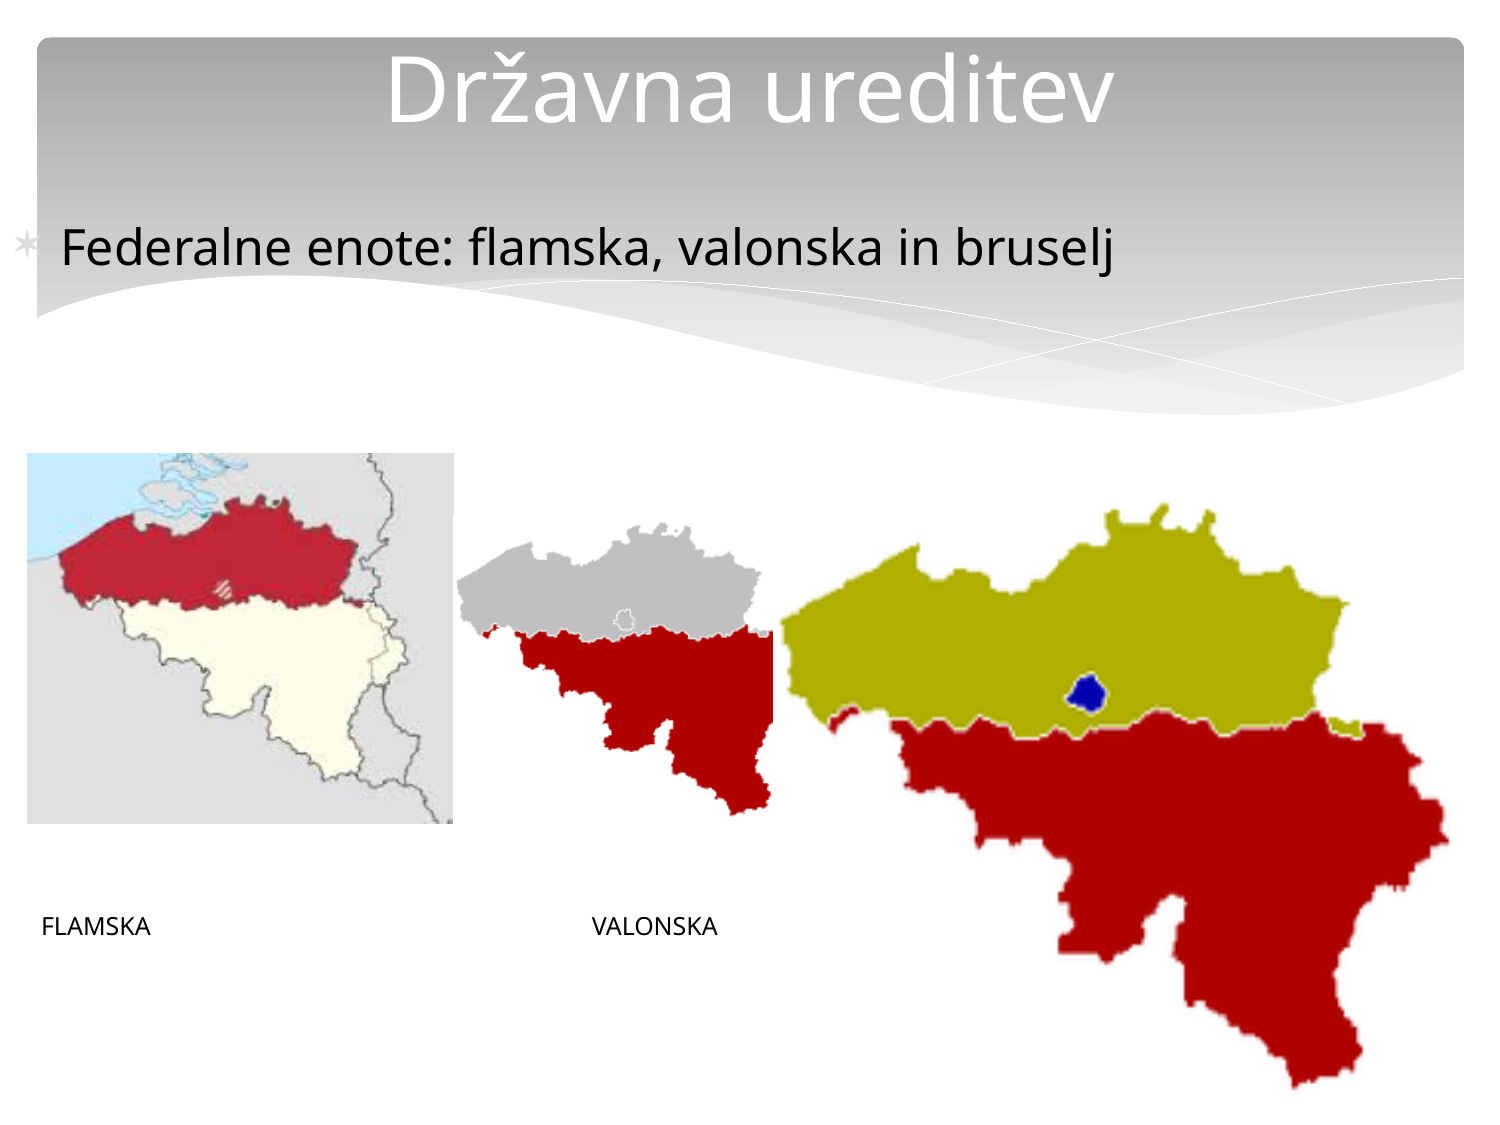

Državna ureditev
# Federalne enote: flamska, valonska in bruselj
 FLAMSKA VALONSKA